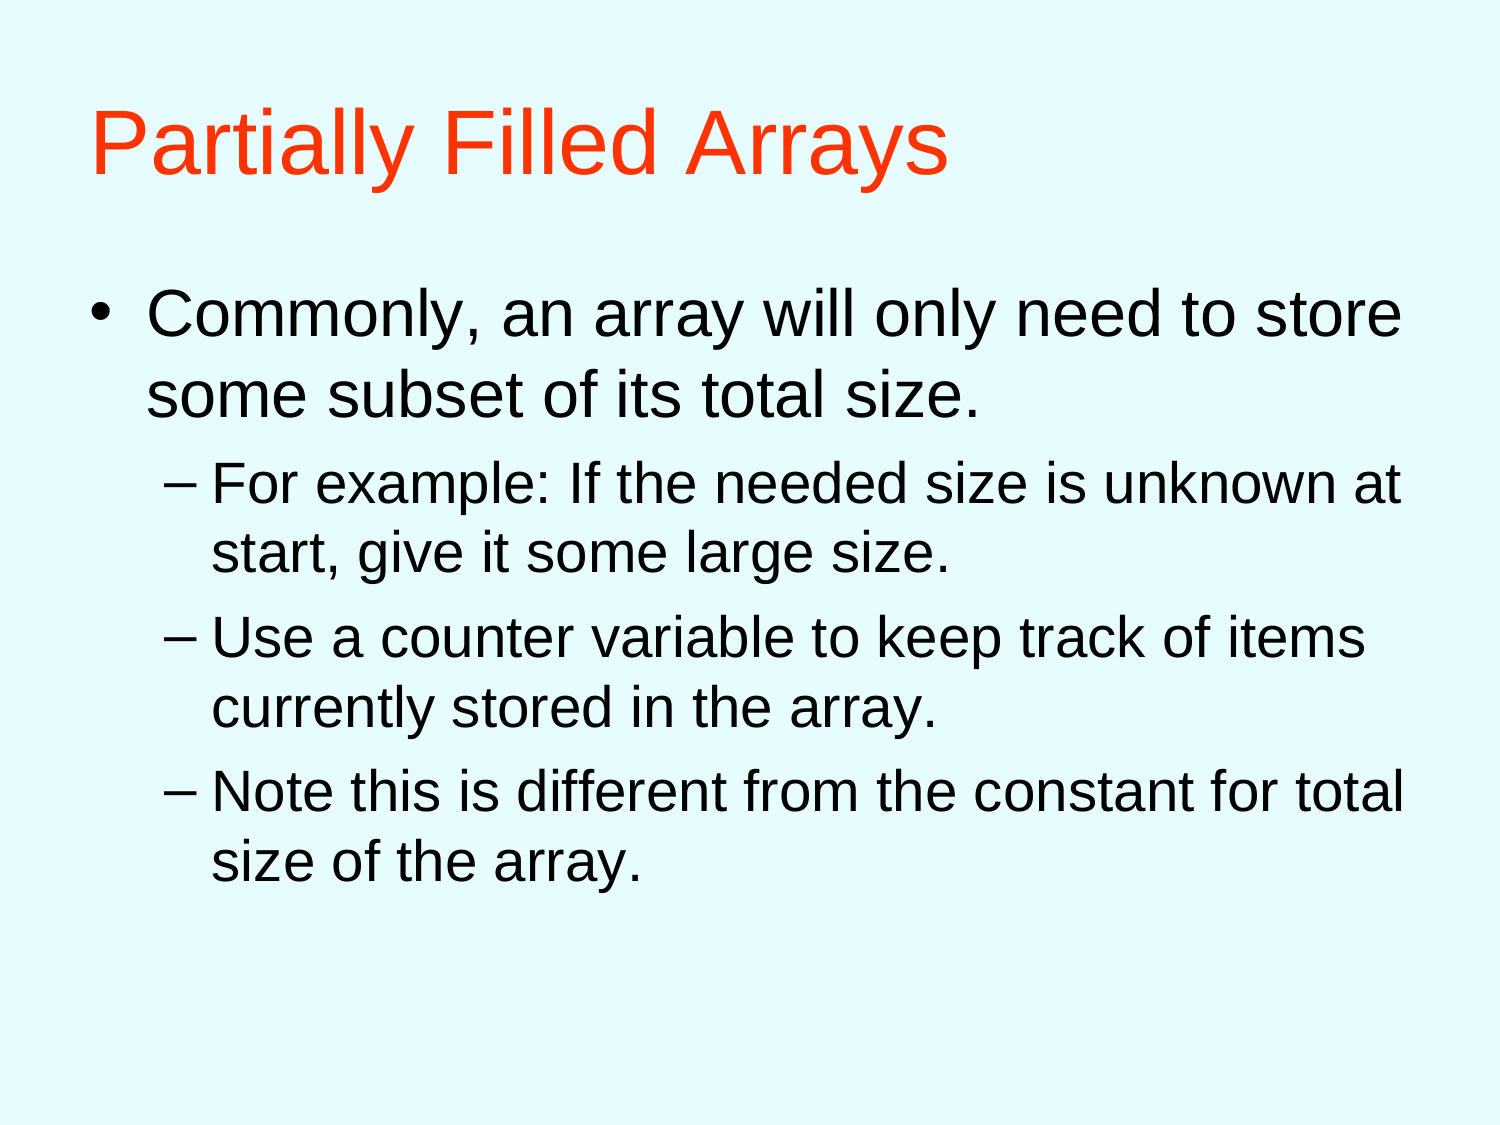

# Partially Filled Arrays
Commonly, an array will only need to store some subset of its total size.
For example: If the needed size is unknown at start, give it some large size.
Use a counter variable to keep track of items currently stored in the array.
Note this is different from the constant for total size of the array.